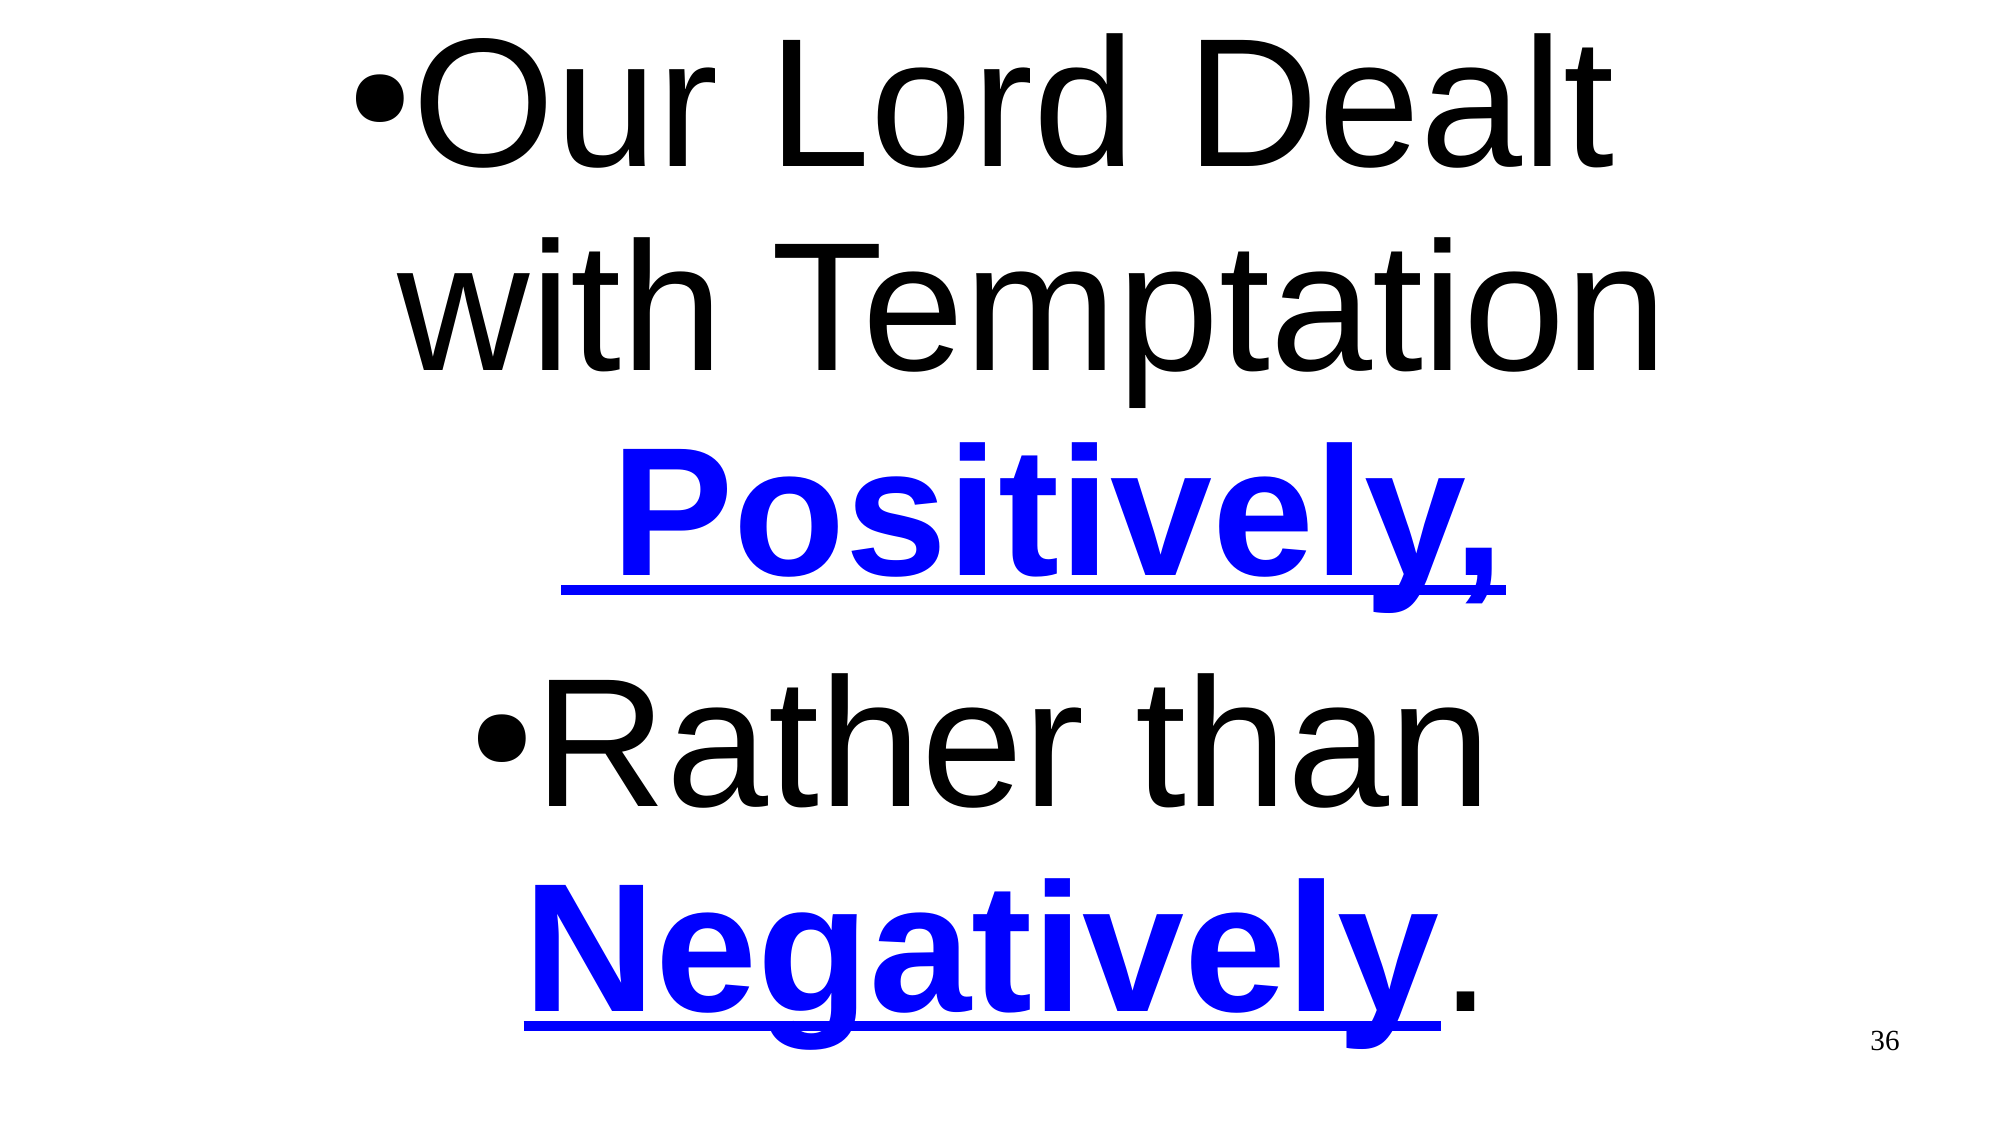

# Our Lord Dealt with Temptation Positively,
Rather than
Negatively.
36